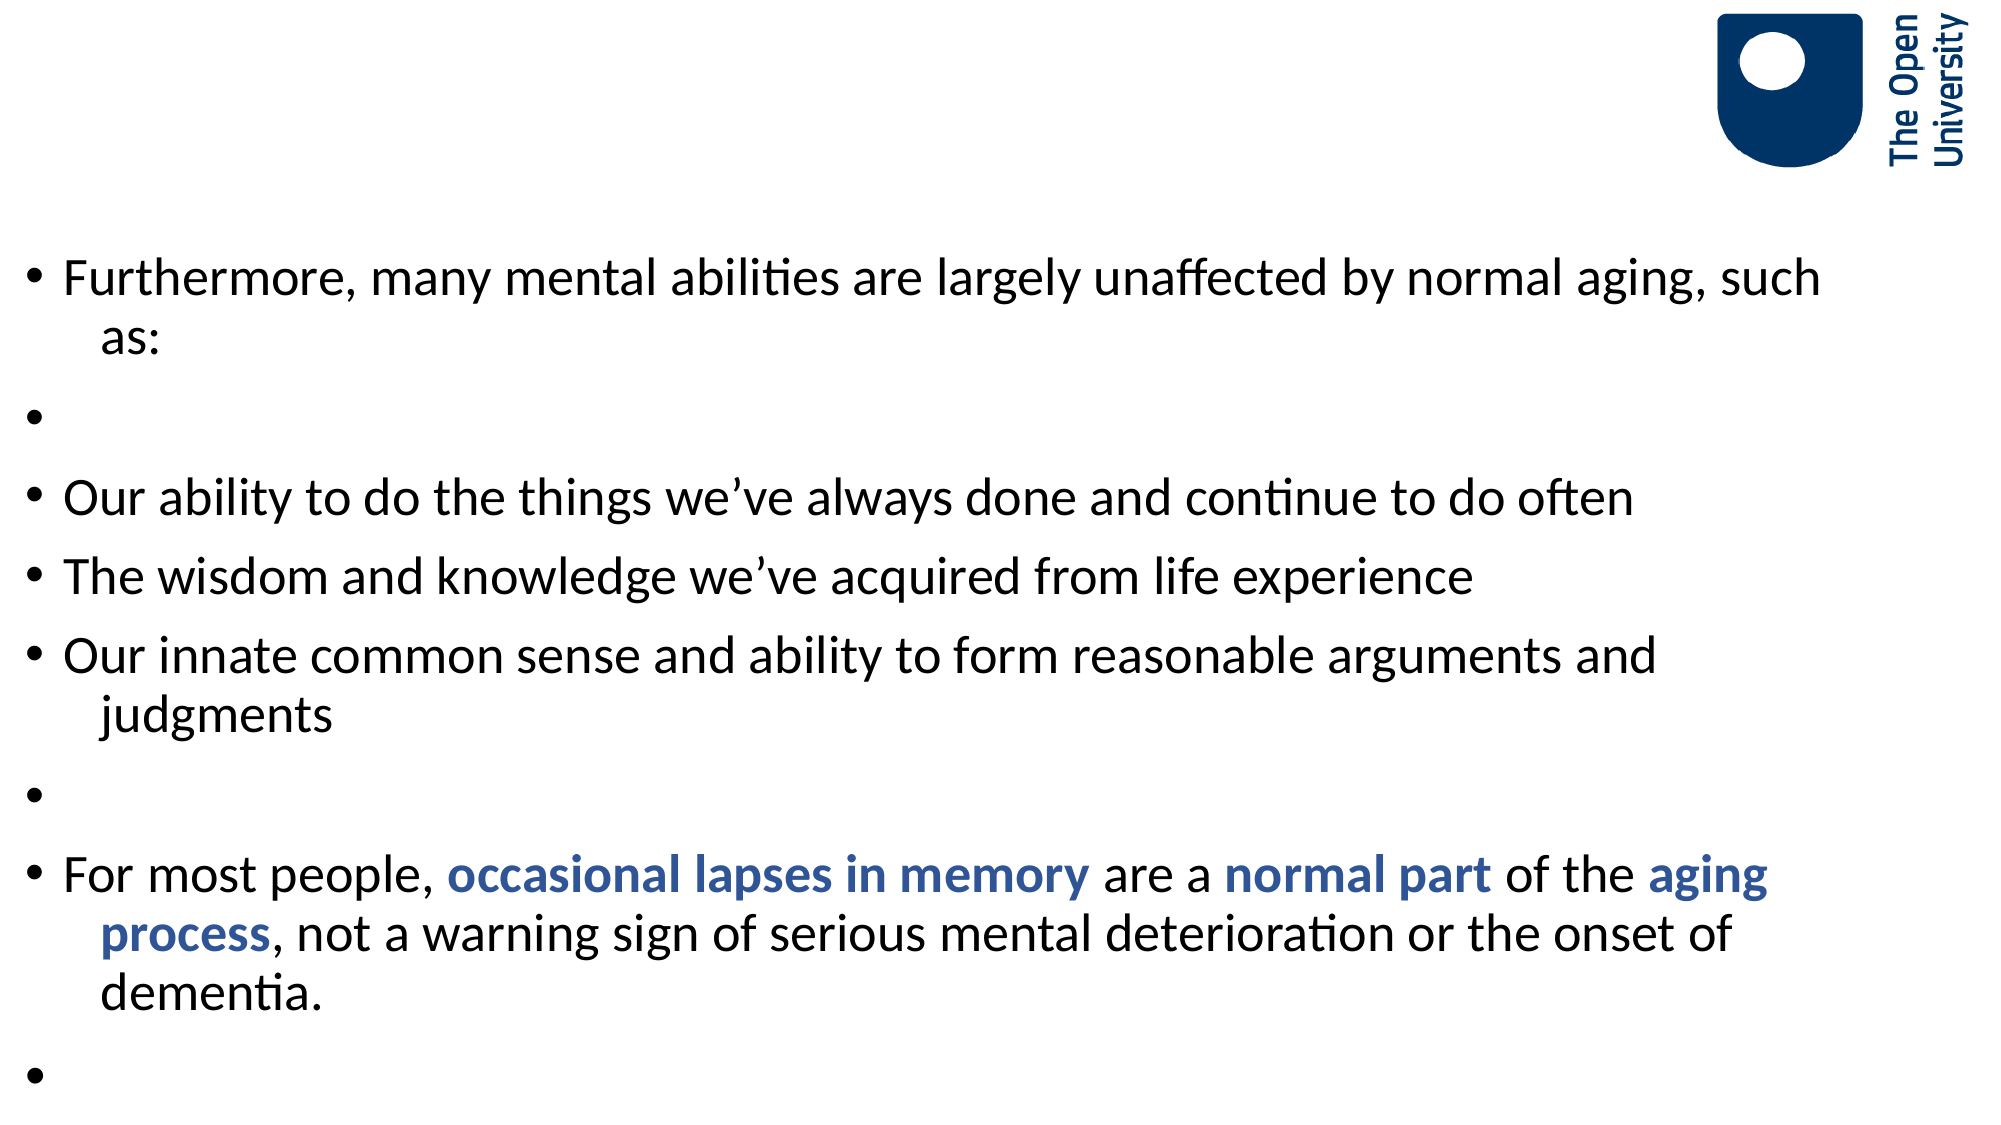

# Furthermore, many mental abilities are largely unaffected by normal aging, such as:
Our ability to do the things we’ve always done and continue to do often
The wisdom and knowledge we’ve acquired from life experience
Our innate common sense and ability to form reasonable arguments and judgments
For most people, occasional lapses in memory are a normal part of the aging process, not a warning sign of serious mental deterioration or the onset of dementia.